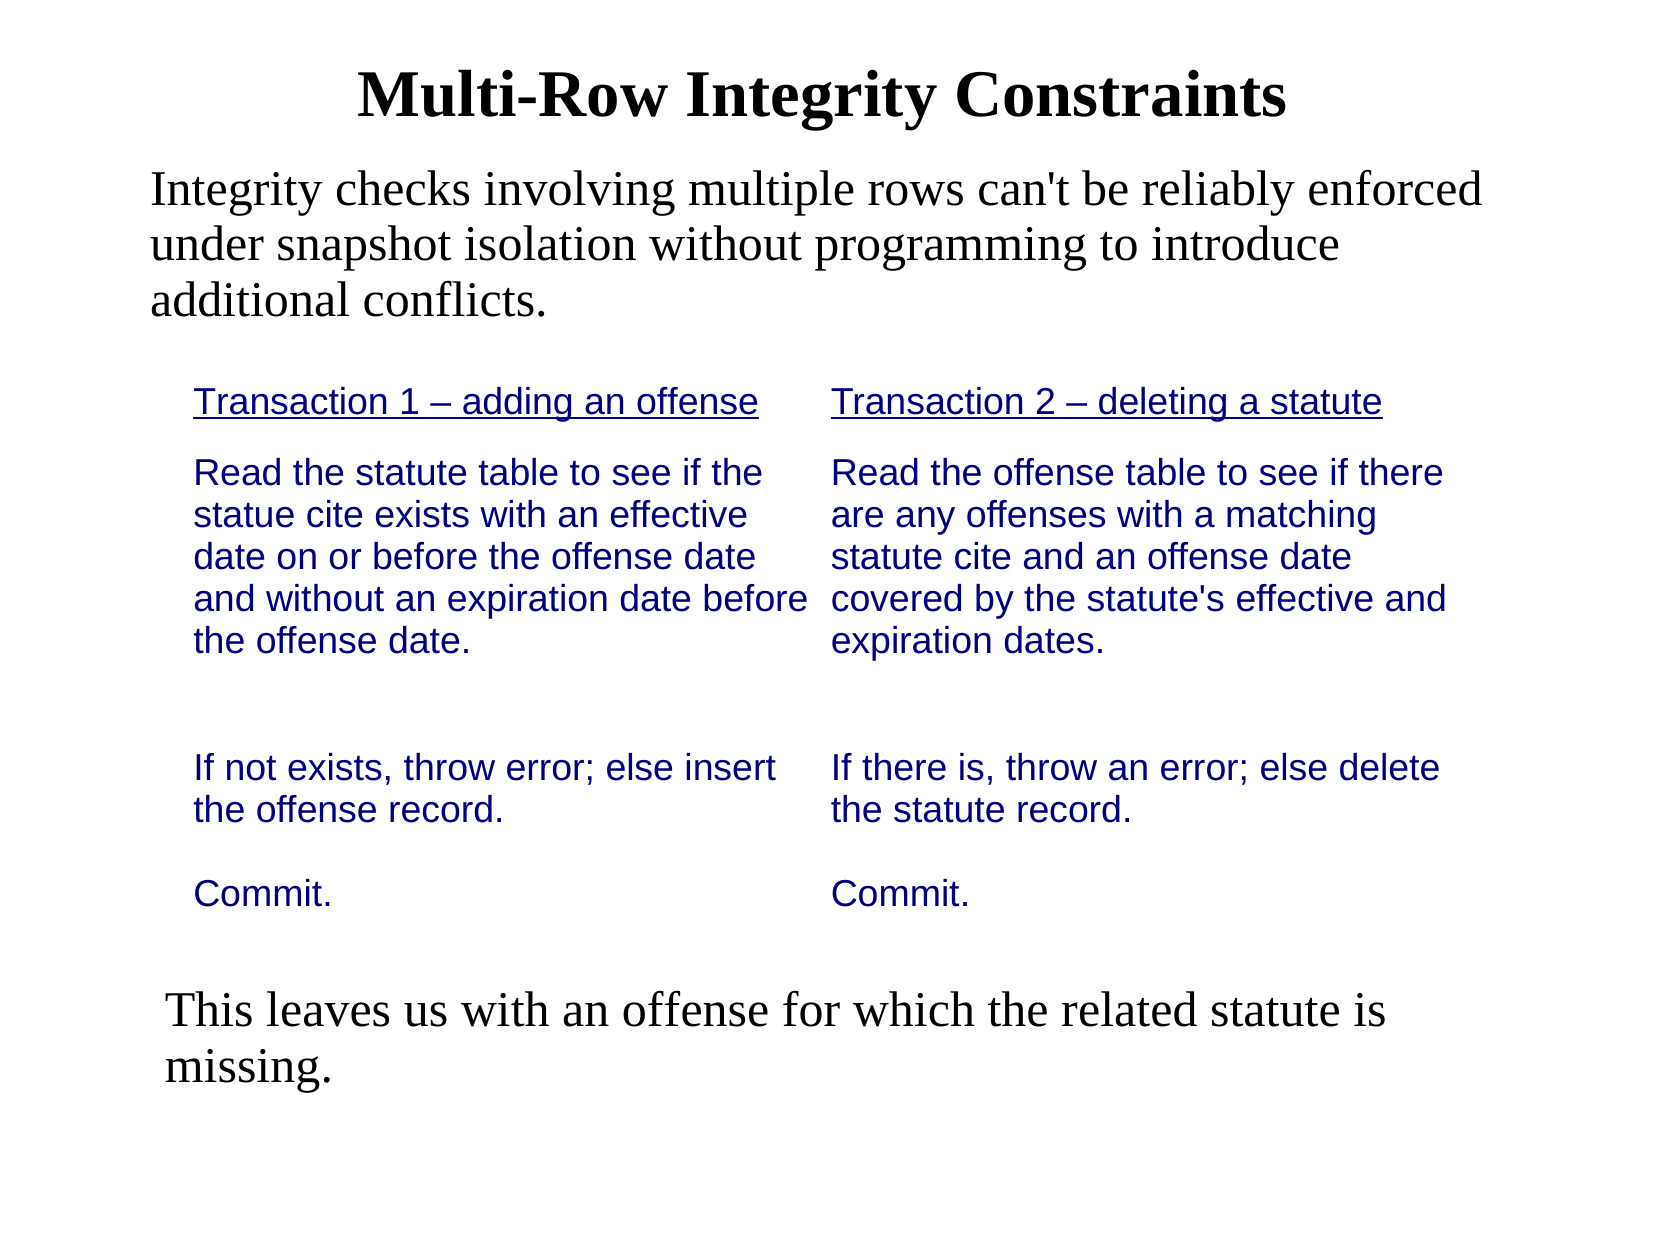

# Multi-Row Integrity Constraints
Integrity checks involving multiple rows can't be reliably enforced under snapshot isolation without programming to introduce additional conflicts.
| Transaction 1 – adding an offense | Transaction 2 – deleting a statute |
| --- | --- |
| Read the statute table to see if the statue cite exists with an effective date on or before the offense date and without an expiration date before the offense date. | Read the offense table to see if there are any offenses with a matching statute cite and an offense date covered by the statute's effective and expiration dates. |
| If not exists, throw error; else insert the offense record. | If there is, throw an error; else delete the statute record. |
| Commit. | Commit. |
This leaves us with an offense for which the related statute is missing.